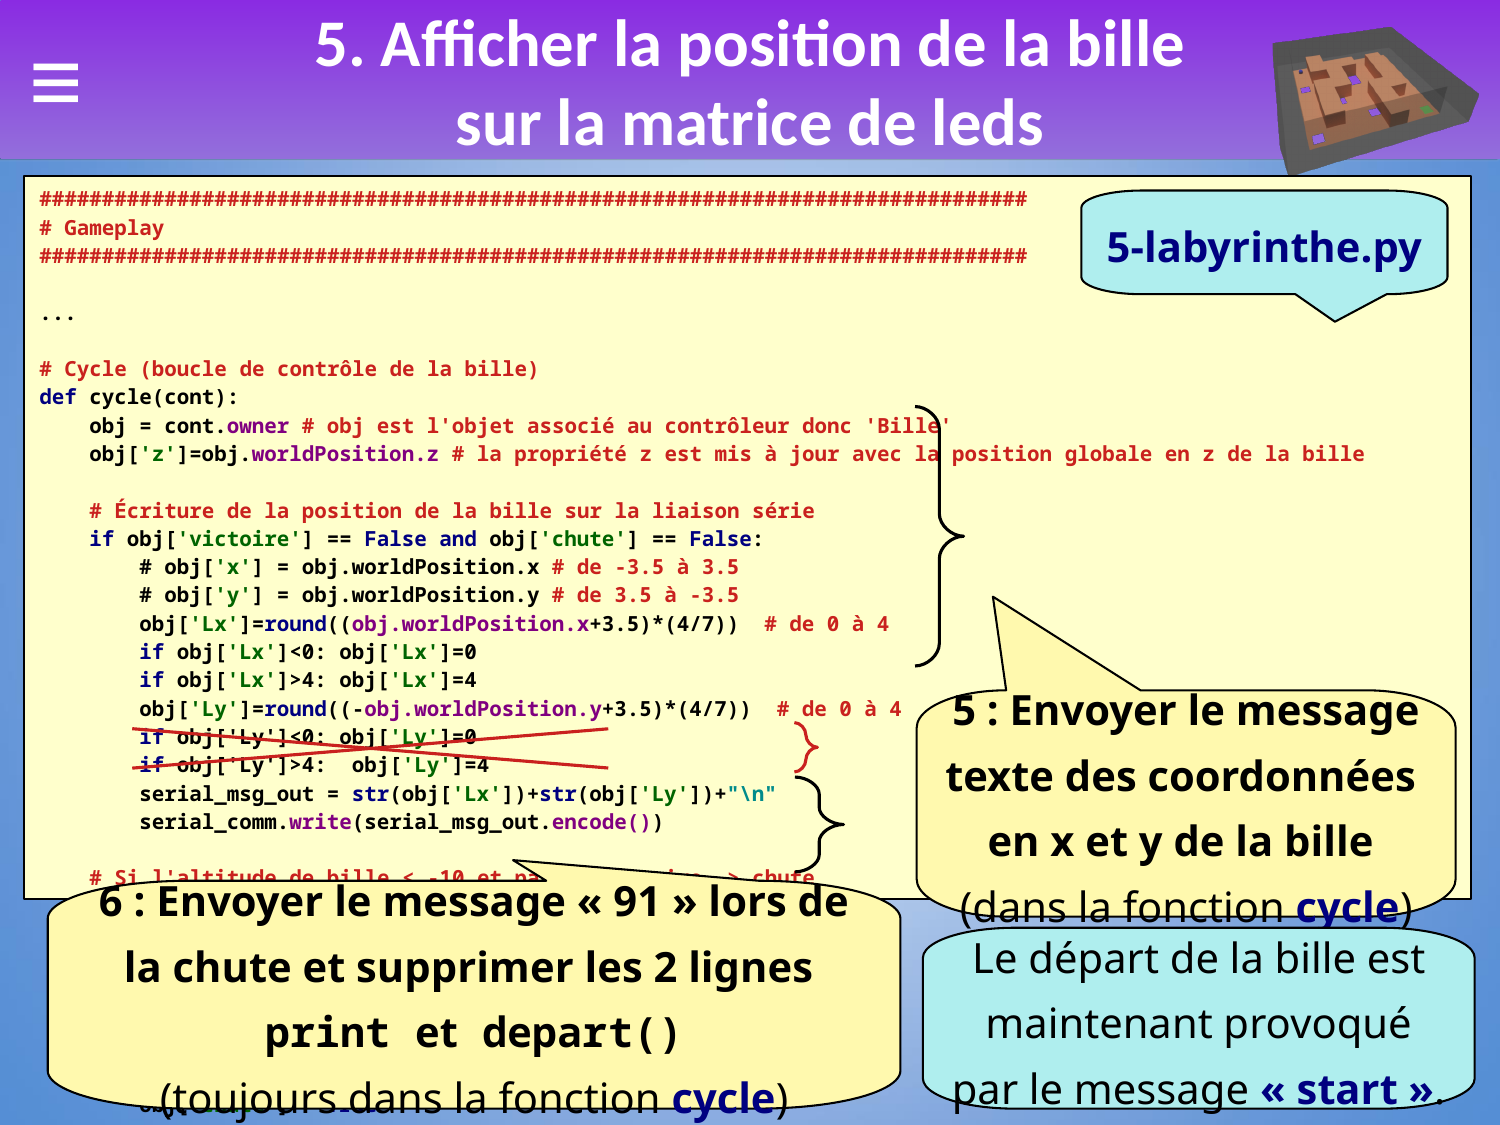

5. Afficher la position de la bille
sur la matrice de leds
≡
###############################################################################
# Gameplay
###############################################################################
...
# Cycle (boucle de contrôle de la bille)
def cycle(cont):
 obj = cont.owner # obj est l'objet associé au contrôleur donc 'Bille'
 obj['z']=obj.worldPosition.z # la propriété z est mis à jour avec la position globale en z de la bille
 # Écriture de la position de la bille sur la liaison série
 if obj['victoire'] == False and obj['chute'] == False:
 # obj['x'] = obj.worldPosition.x # de -3.5 à 3.5
 # obj['y'] = obj.worldPosition.y # de 3.5 à -3.5
 obj['Lx']=round((obj.worldPosition.x+3.5)*(4/7)) # de 0 à 4
 if obj['Lx']<0: obj['Lx']=0
 if obj['Lx']>4: obj['Lx']=4
 obj['Ly']=round((-obj.worldPosition.y+3.5)*(4/7)) # de 0 à 4
 if obj['Ly']<0: obj['Ly']=0
 if obj['Ly']>4: obj['Ly']=4
 serial_msg_out = str(obj['Lx'])+str(obj['Ly'])+"\n"
 serial_comm.write(serial_msg_out.encode())
 # Si l'altitude de bille < -10 et pas de victoire -> chute
 if obj['z'] < -10 and obj['victoire'] == False:
 print ("Chuuuu.....te")
 depart() # Replacer la bille au départ
 # Afficher image de chute sur la matrice de leds
 serial_msg_out = "91\n"
 serial_comm.write(serial_msg_out.encode())
 obj['chute'] = True
5-labyrinthe.py
5 : Envoyer le message
texte des coordonnées
en x et y de la bille
(dans la fonction cycle)
6 : Envoyer le message « 91 » lors de
la chute et supprimer les 2 lignes
print et depart()
(toujours dans la fonction cycle)
Le départ de la bille est
maintenant provoqué
par le message « start ».